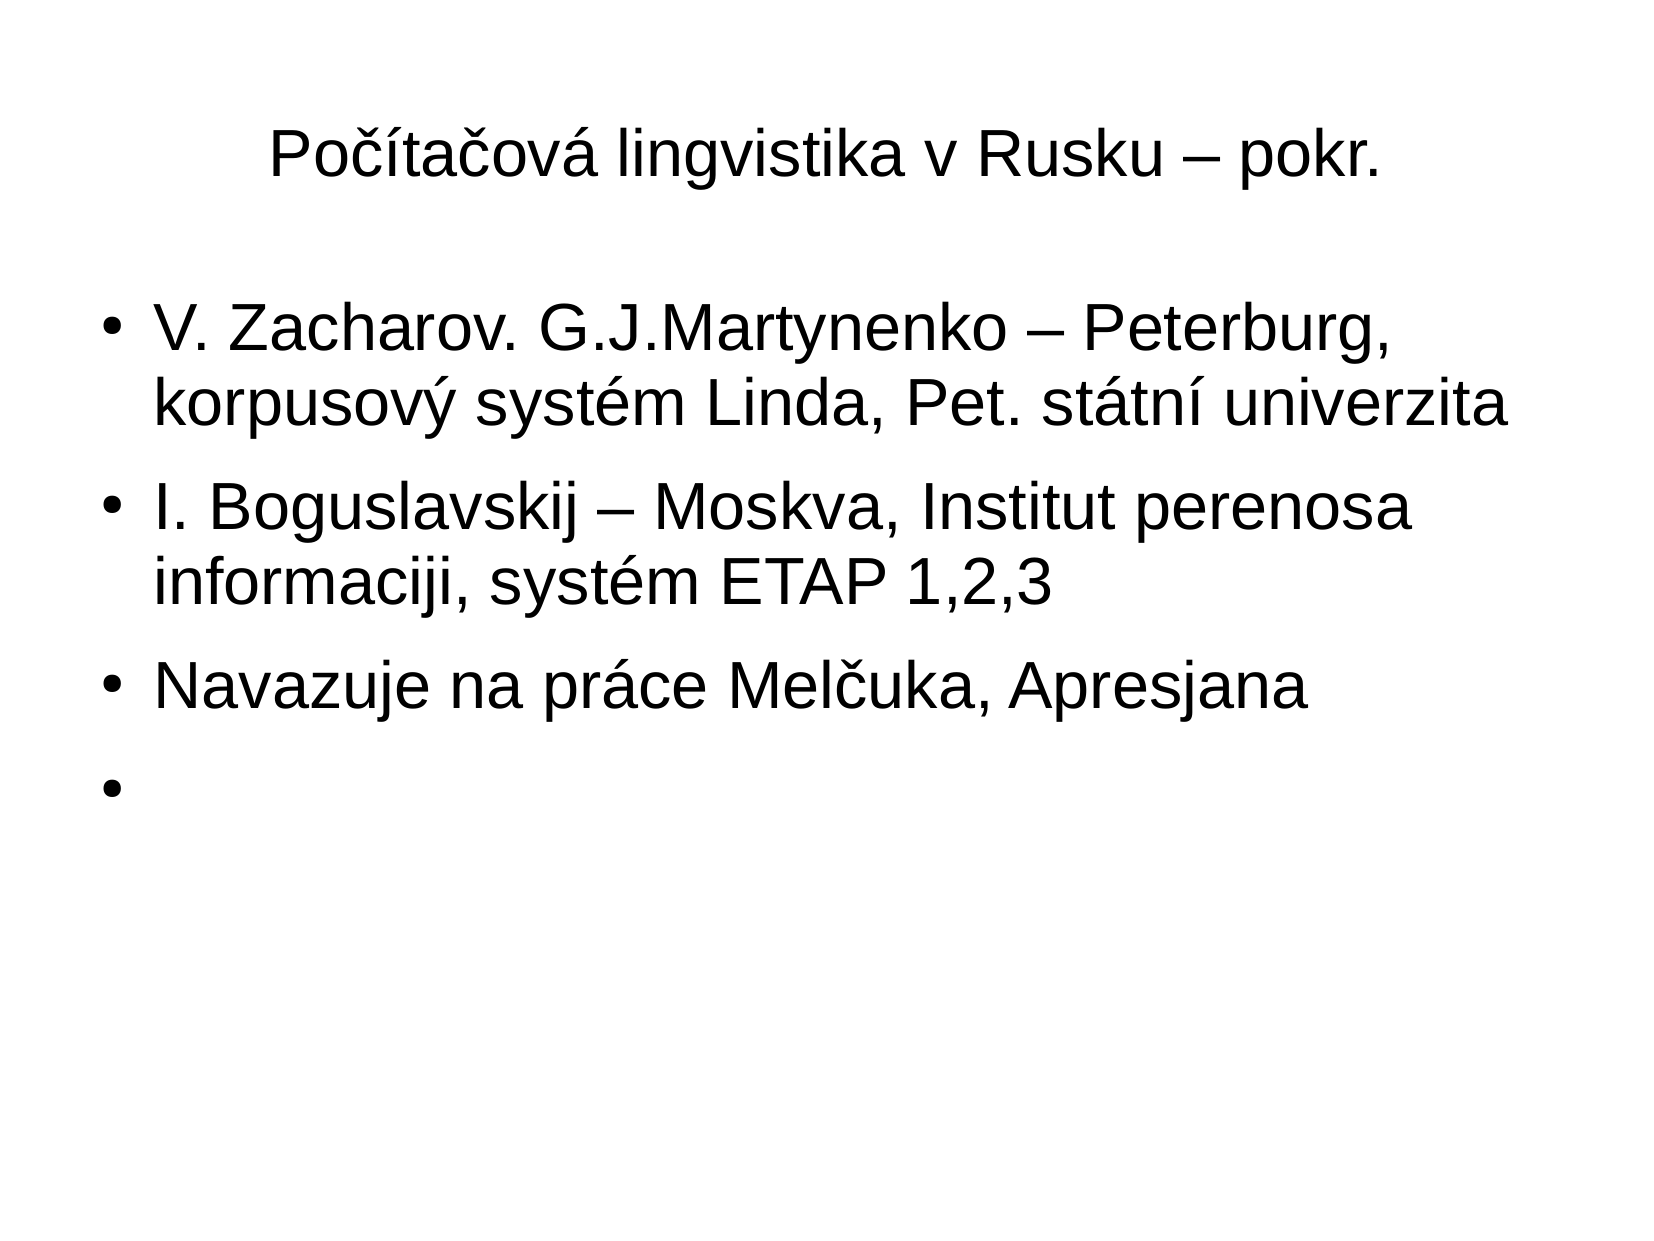

# Počítačová lingvistika v Rusku – pokr.
V. Zacharov. G.J.Martynenko – Peterburg, korpusový systém Linda, Pet. státní univerzita
I. Boguslavskij – Moskva, Institut perenosa informaciji, systém ETAP 1,2,3
Navazuje na práce Melčuka, Apresjana